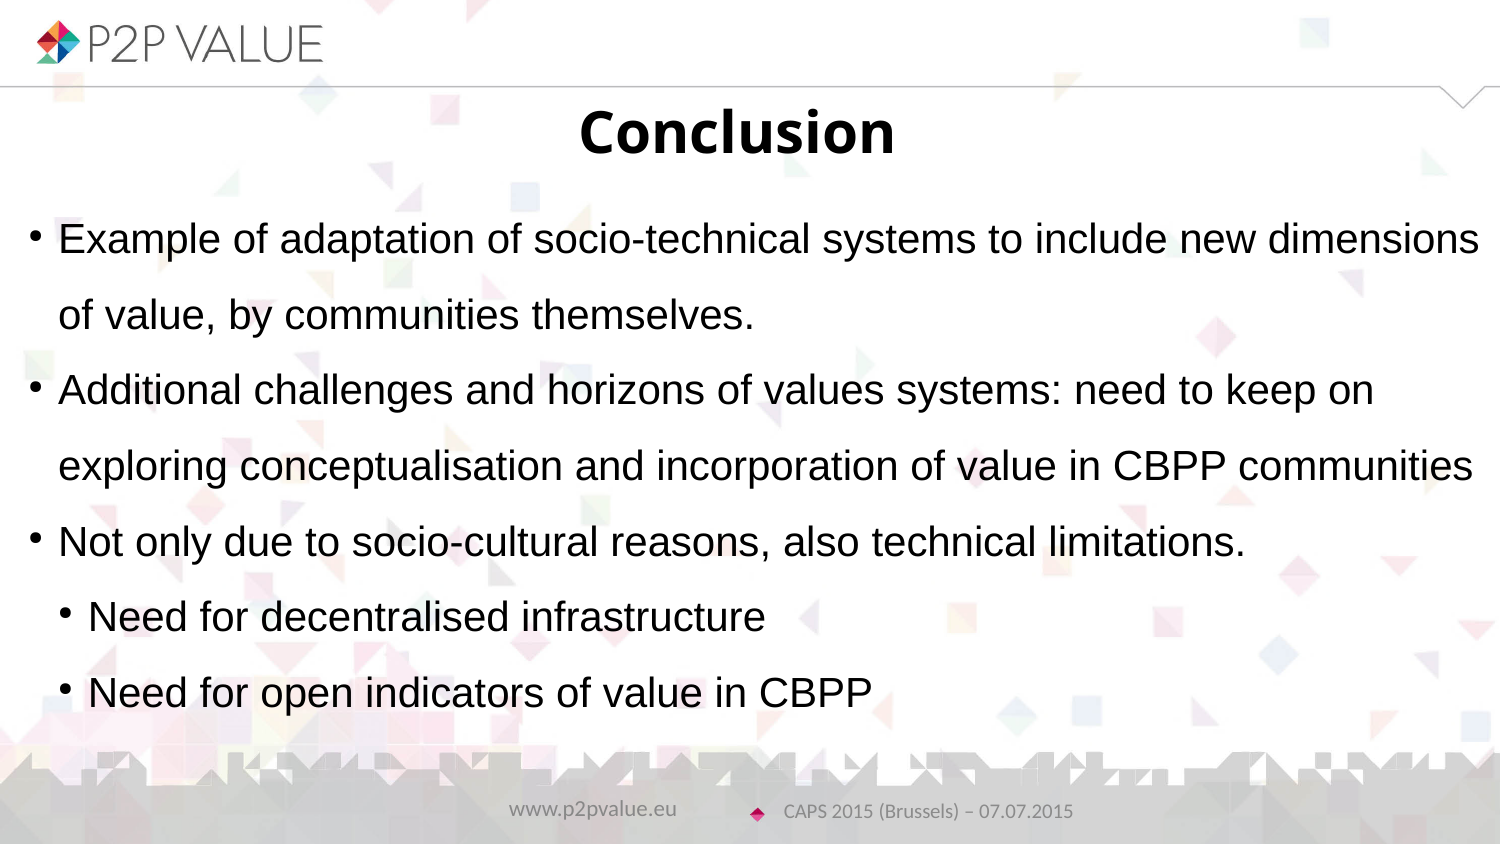

# Conclusion
Example of adaptation of socio-technical systems to include new dimensions of value, by communities themselves.
Additional challenges and horizons of values systems: need to keep on exploring conceptualisation and incorporation of value in CBPP communities
Not only due to socio-cultural reasons, also technical limitations.
Need for decentralised infrastructure
Need for open indicators of value in CBPP
www.p2pvalue.eu
CAPS 2015 (Brussels) – 07.07.2015